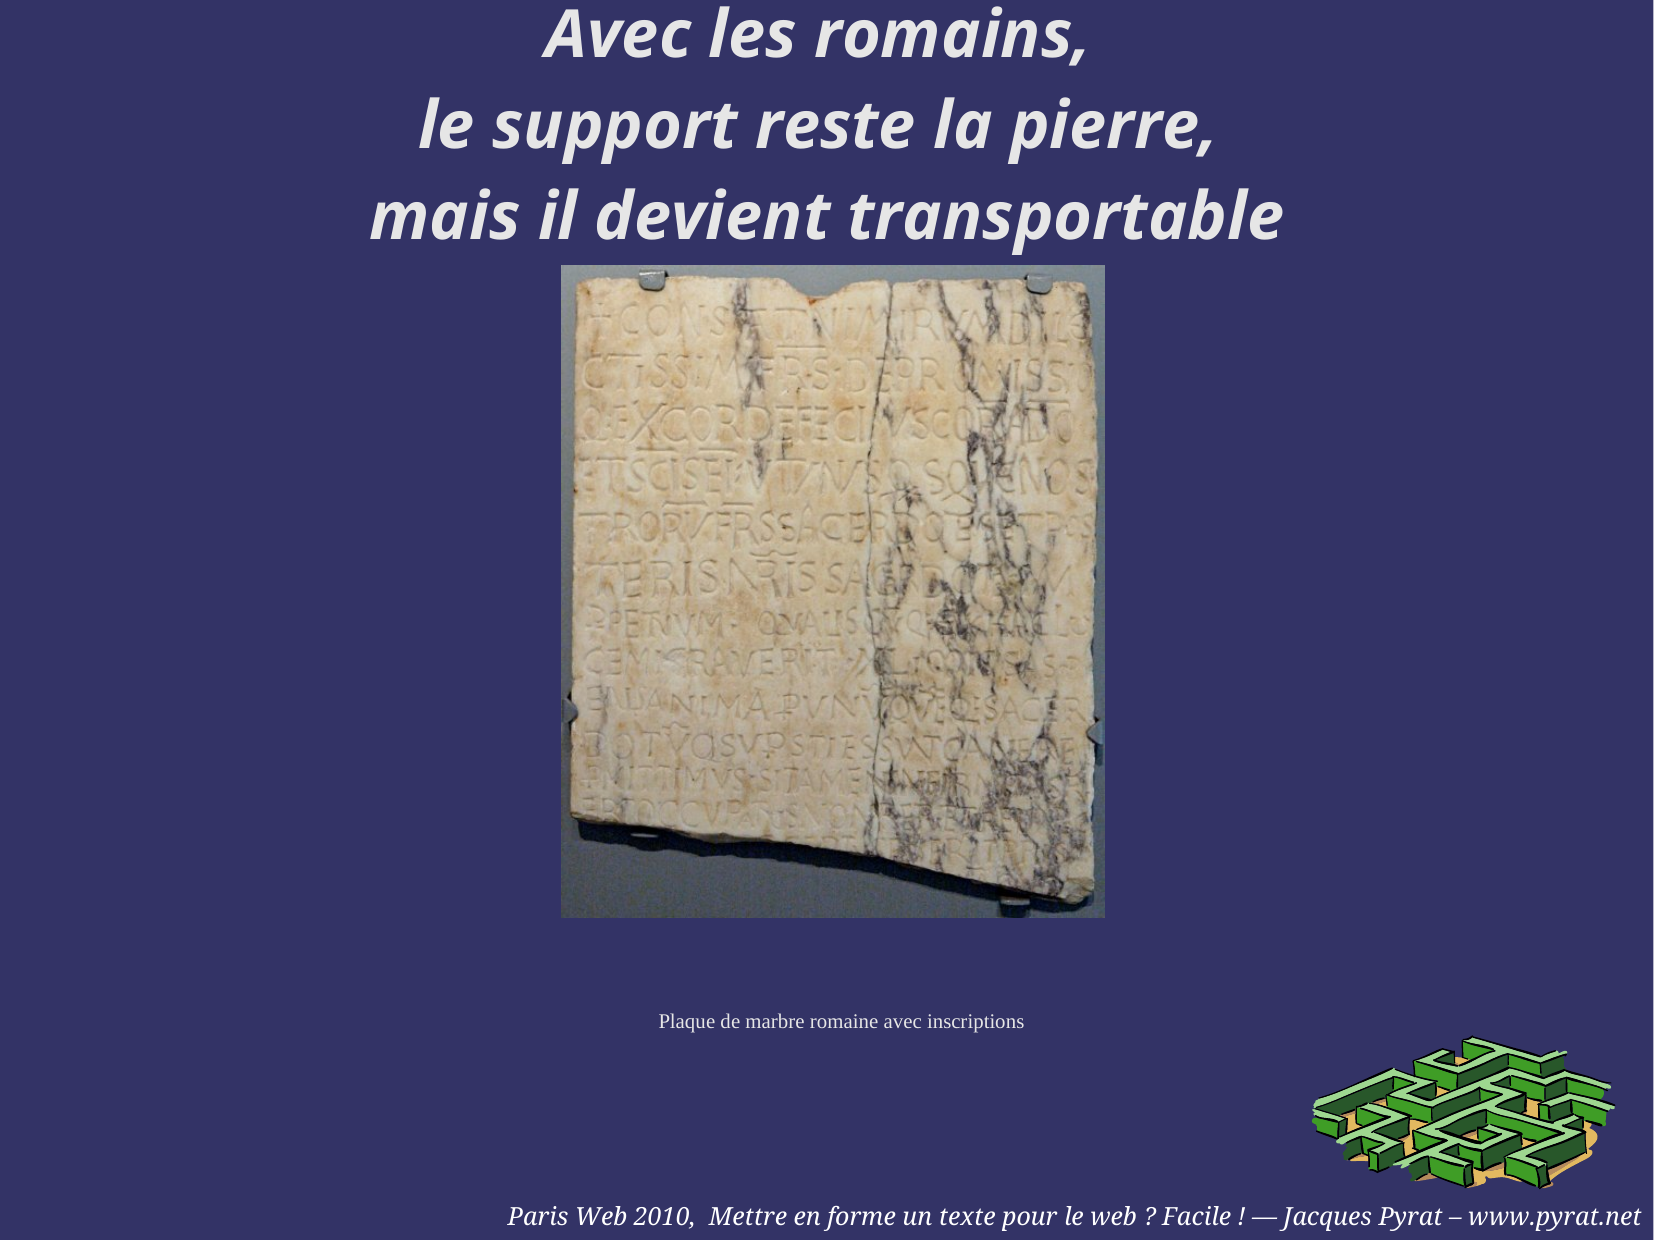

# Avec les romains, le support reste la pierre, mais il devient transportable
Plaque de marbre romaine avec inscriptions